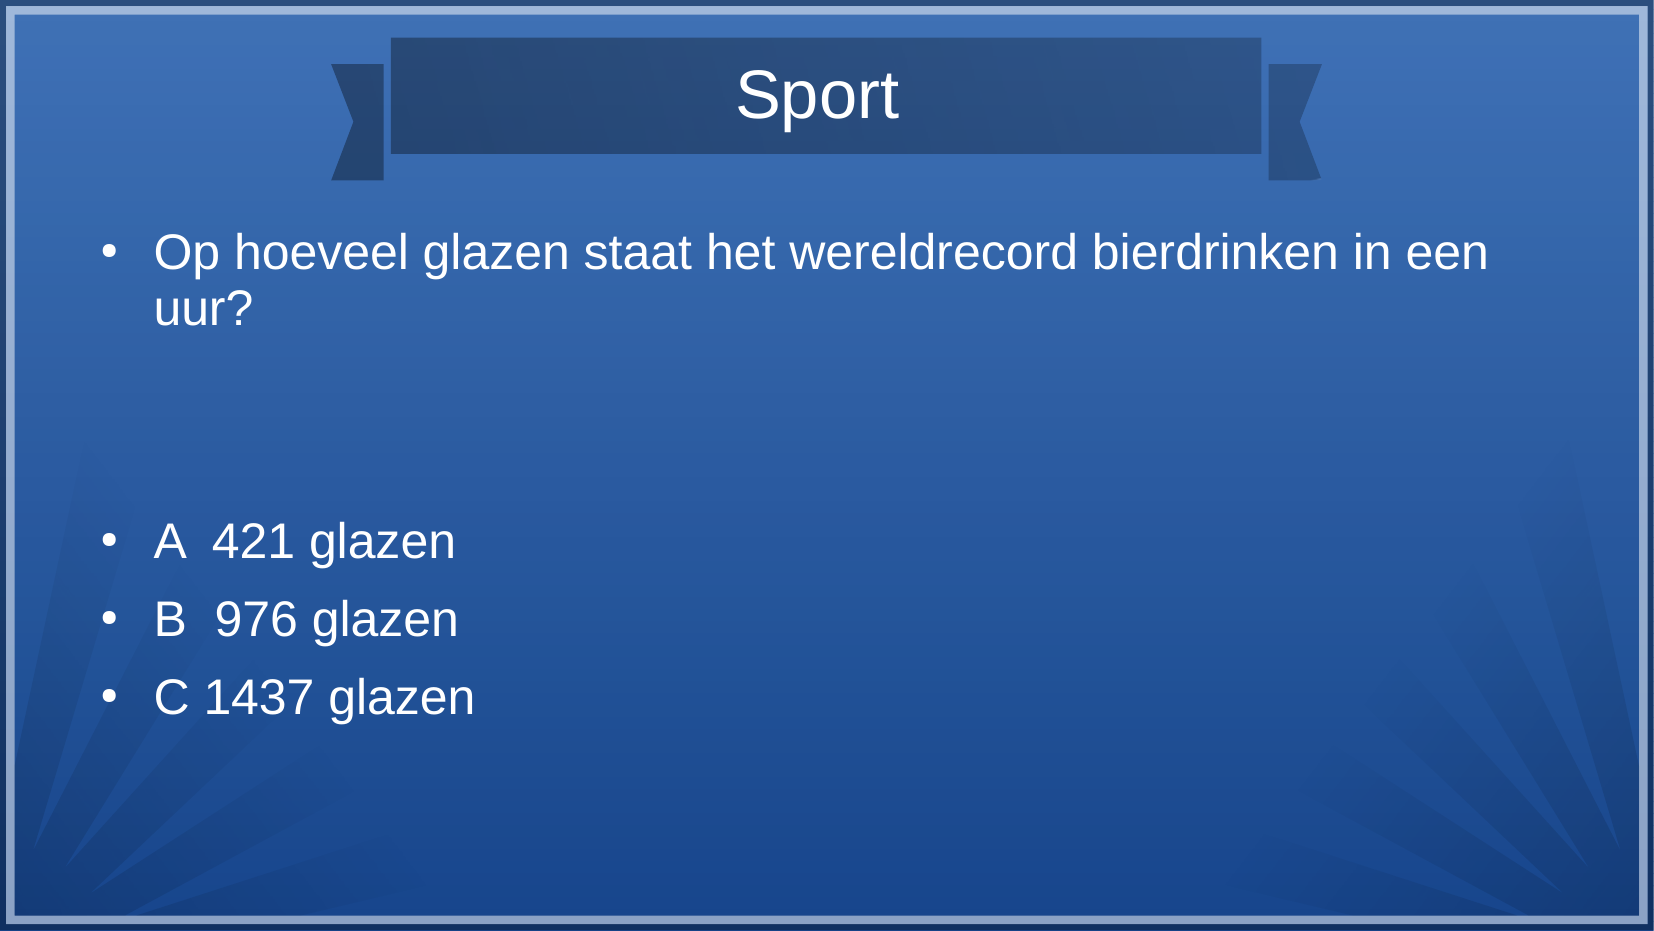

# Sport
Op hoeveel glazen staat het wereldrecord bierdrinken in een uur?
A 421 glazen
B 976 glazen
C 1437 glazen